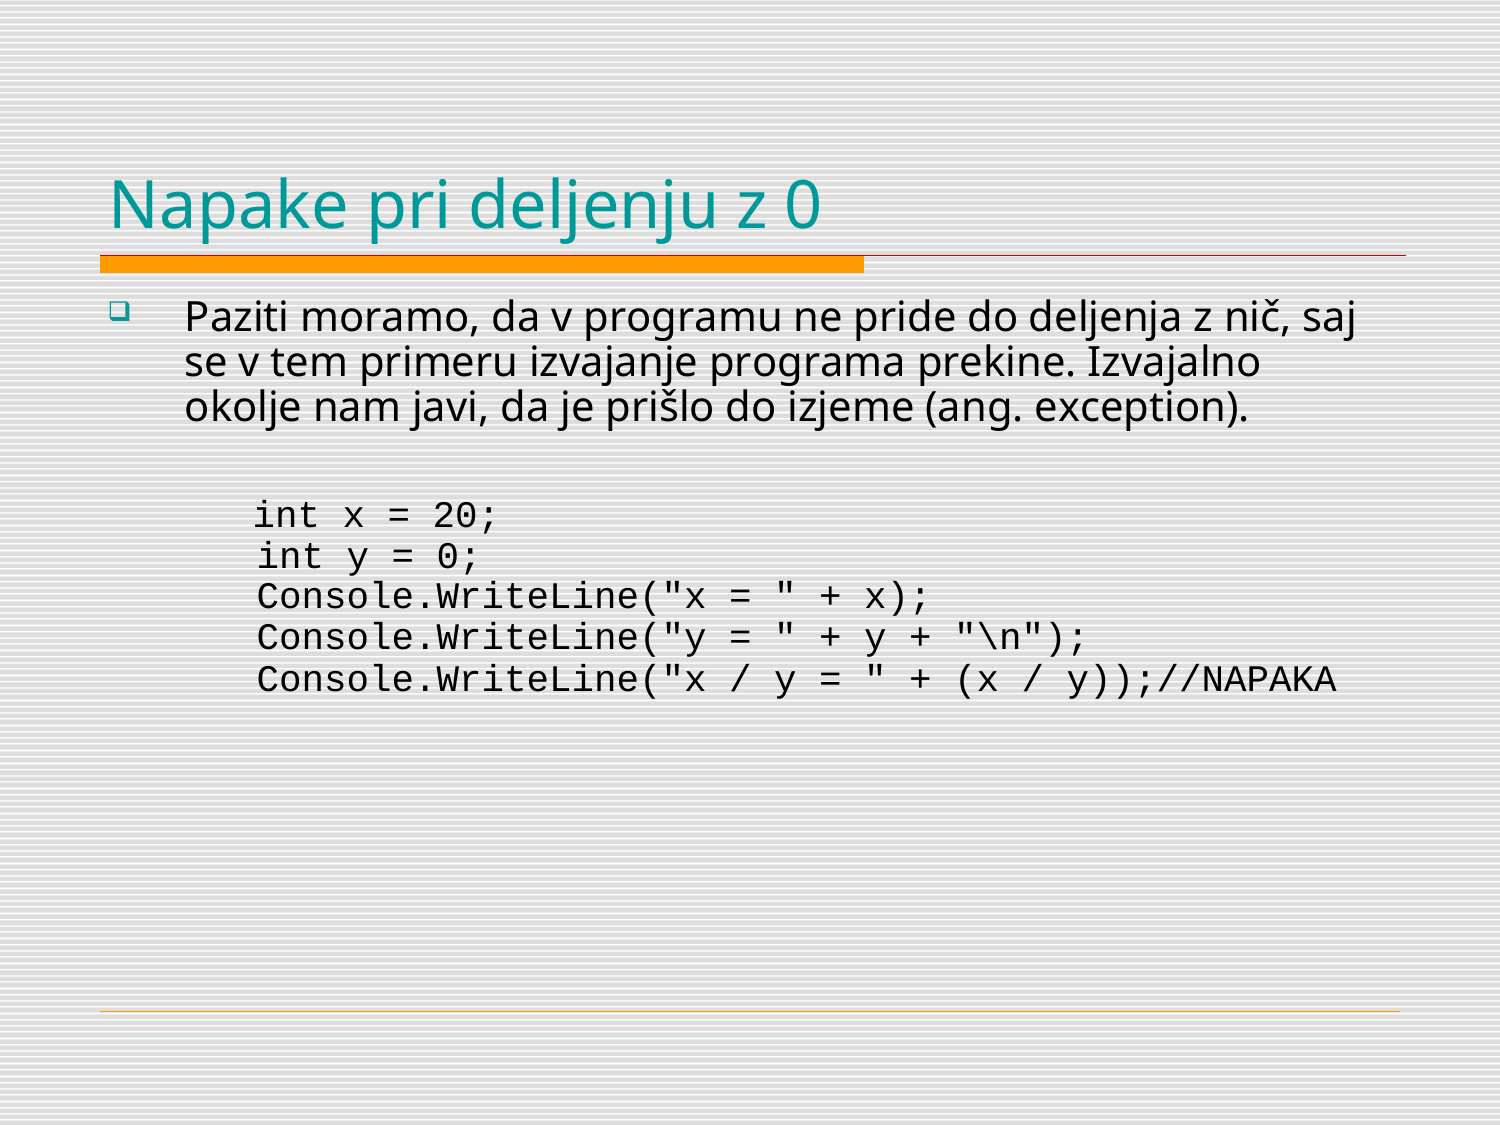

# Napake pri deljenju z 0
Paziti moramo, da v programu ne pride do deljenja z nič, saj se v tem primeru izvajanje programa prekine. Izvajalno okolje nam javi, da je prišlo do izjeme (ang. exception).
 int x = 20;
int y = 0;
Console.WriteLine("x = " + x);
Console.WriteLine("y = " + y + "\n");
Console.WriteLine("x / y = " + (x / y));//NAPAKA